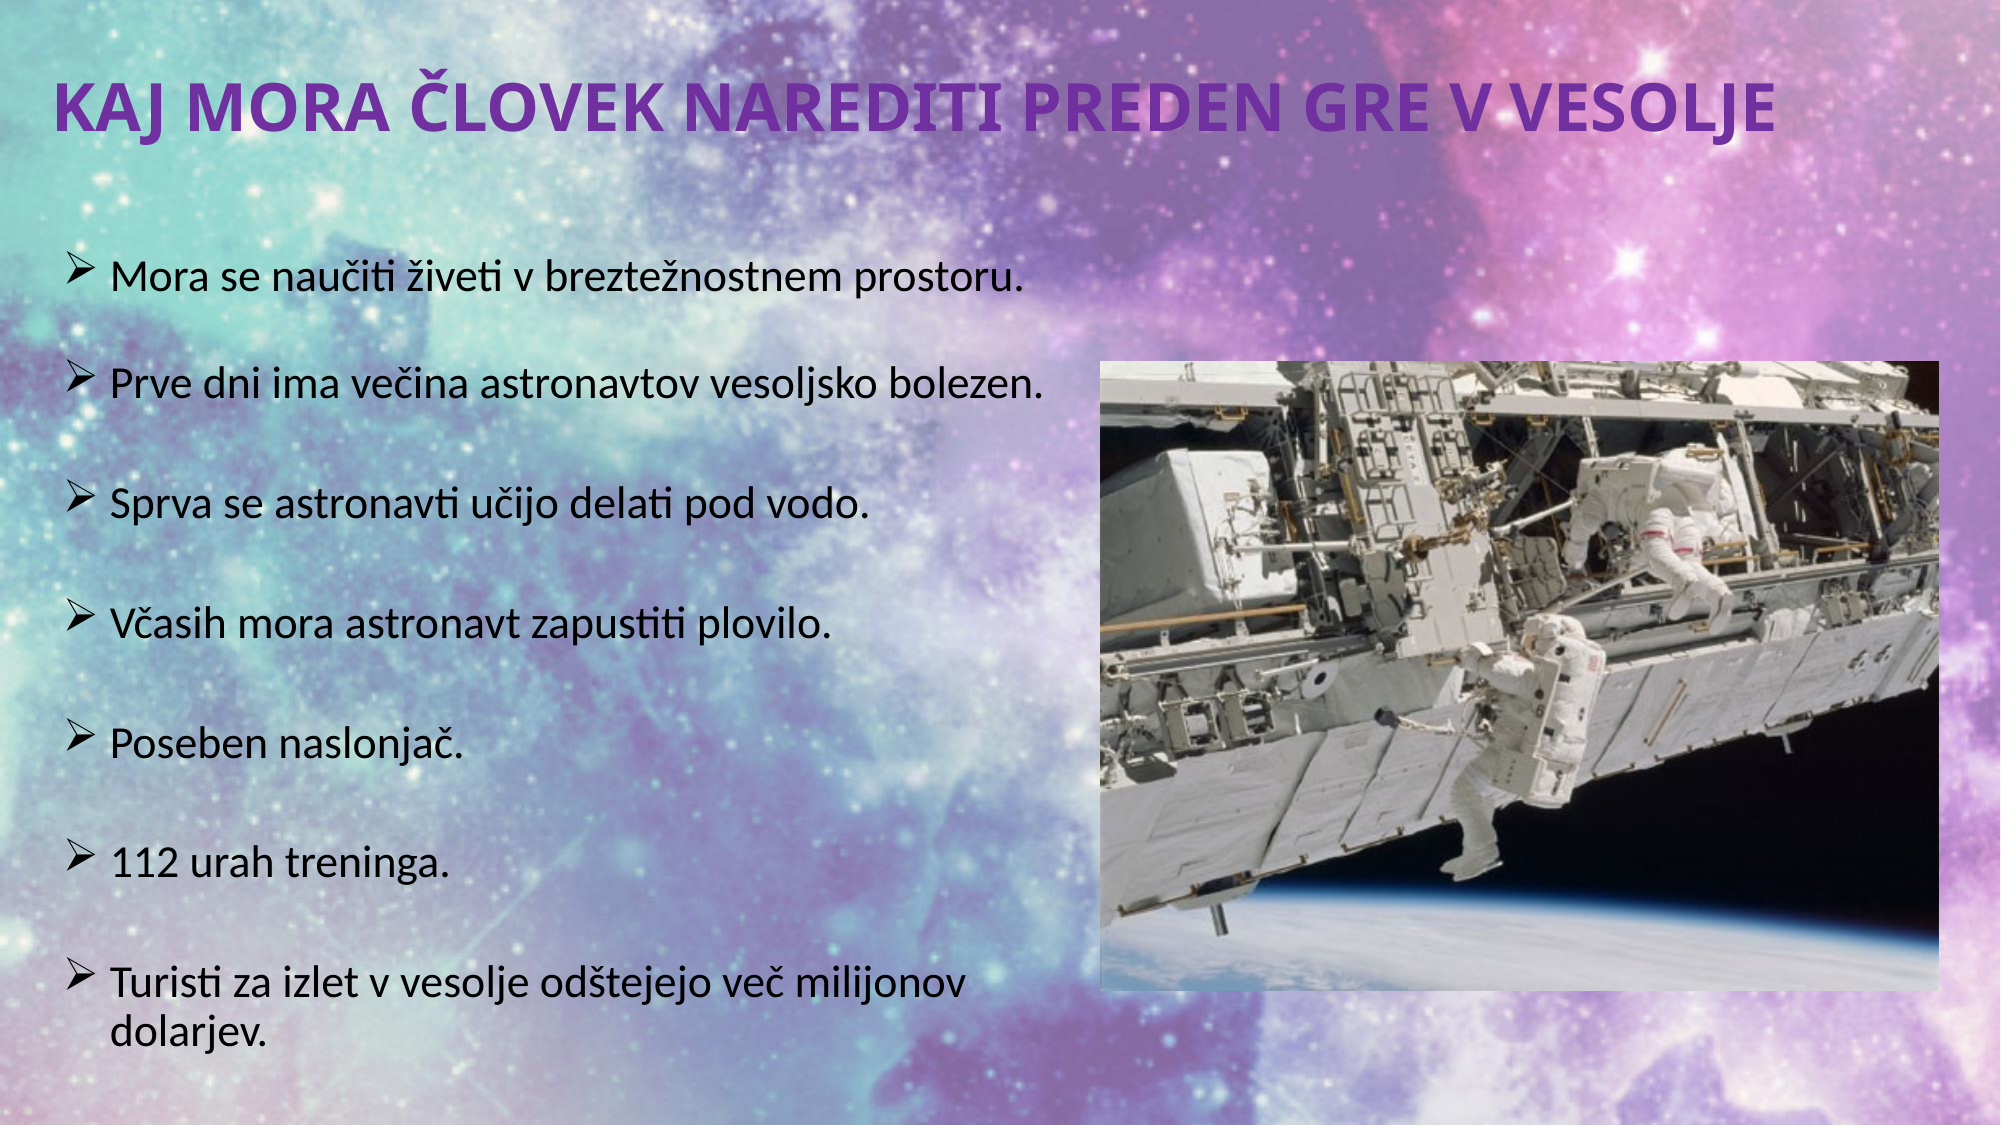

# KAJ MORA ČLOVEK NAREDITI PREDEN GRE V VESOLJE
Mora se naučiti živeti v breztežnostnem prostoru.
Prve dni ima večina astronavtov vesoljsko bolezen.
Sprva se astronavti učijo delati pod vodo.
Včasih mora astronavt zapustiti plovilo.
Poseben naslonjač.
112 urah treninga.
Turisti za izlet v vesolje odštejejo več milijonov dolarjev.